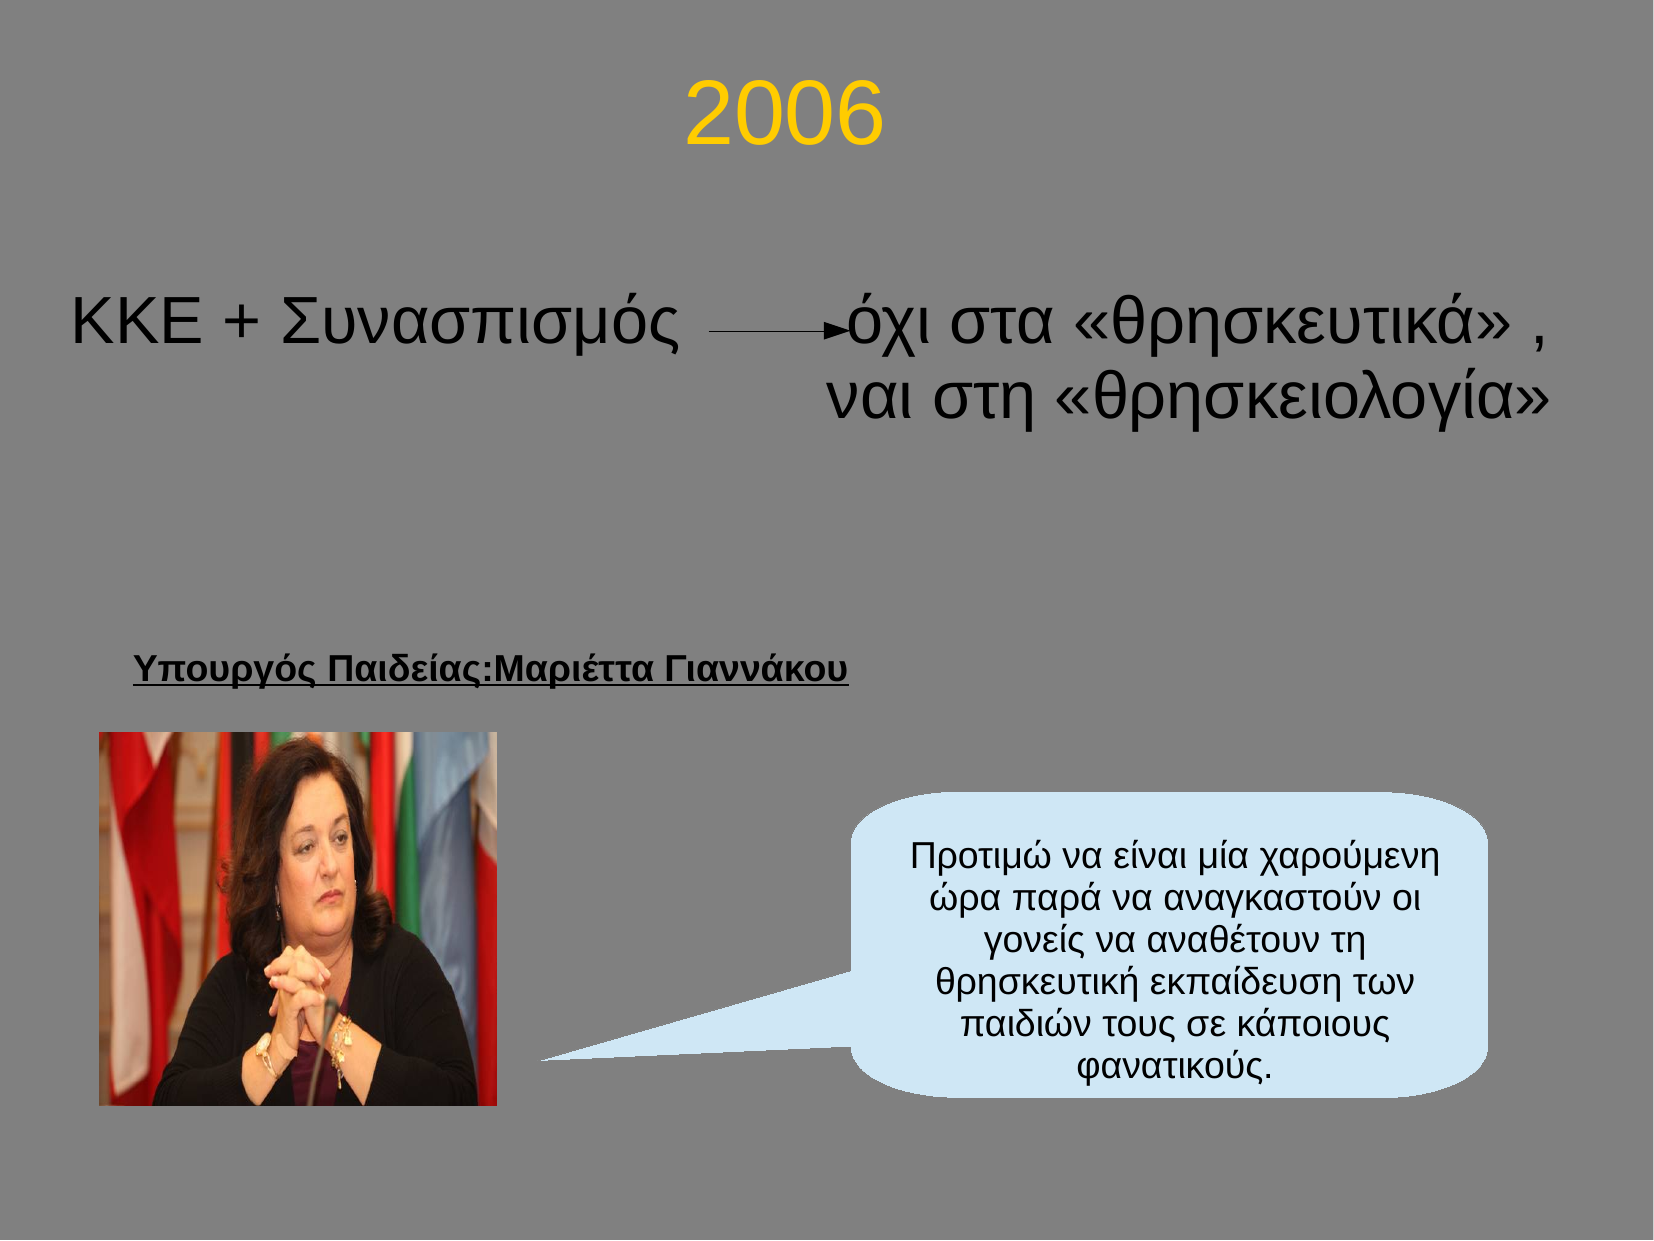

# 2006
ΚΚΕ + Συνασπισμός όχι στα «θρησκευτικά» , ναι στη «θρησκειολογία»
Υπουργός Παιδείας:Μαριέττα Γιαννάκου
Προτιμώ να είναι μία χαρούμενη ώρα παρά να αναγκαστούν οι γονείς να αναθέτουν τη θρησκευτική εκπαίδευση των παιδιών τους σε κάποιους φανατικούς.